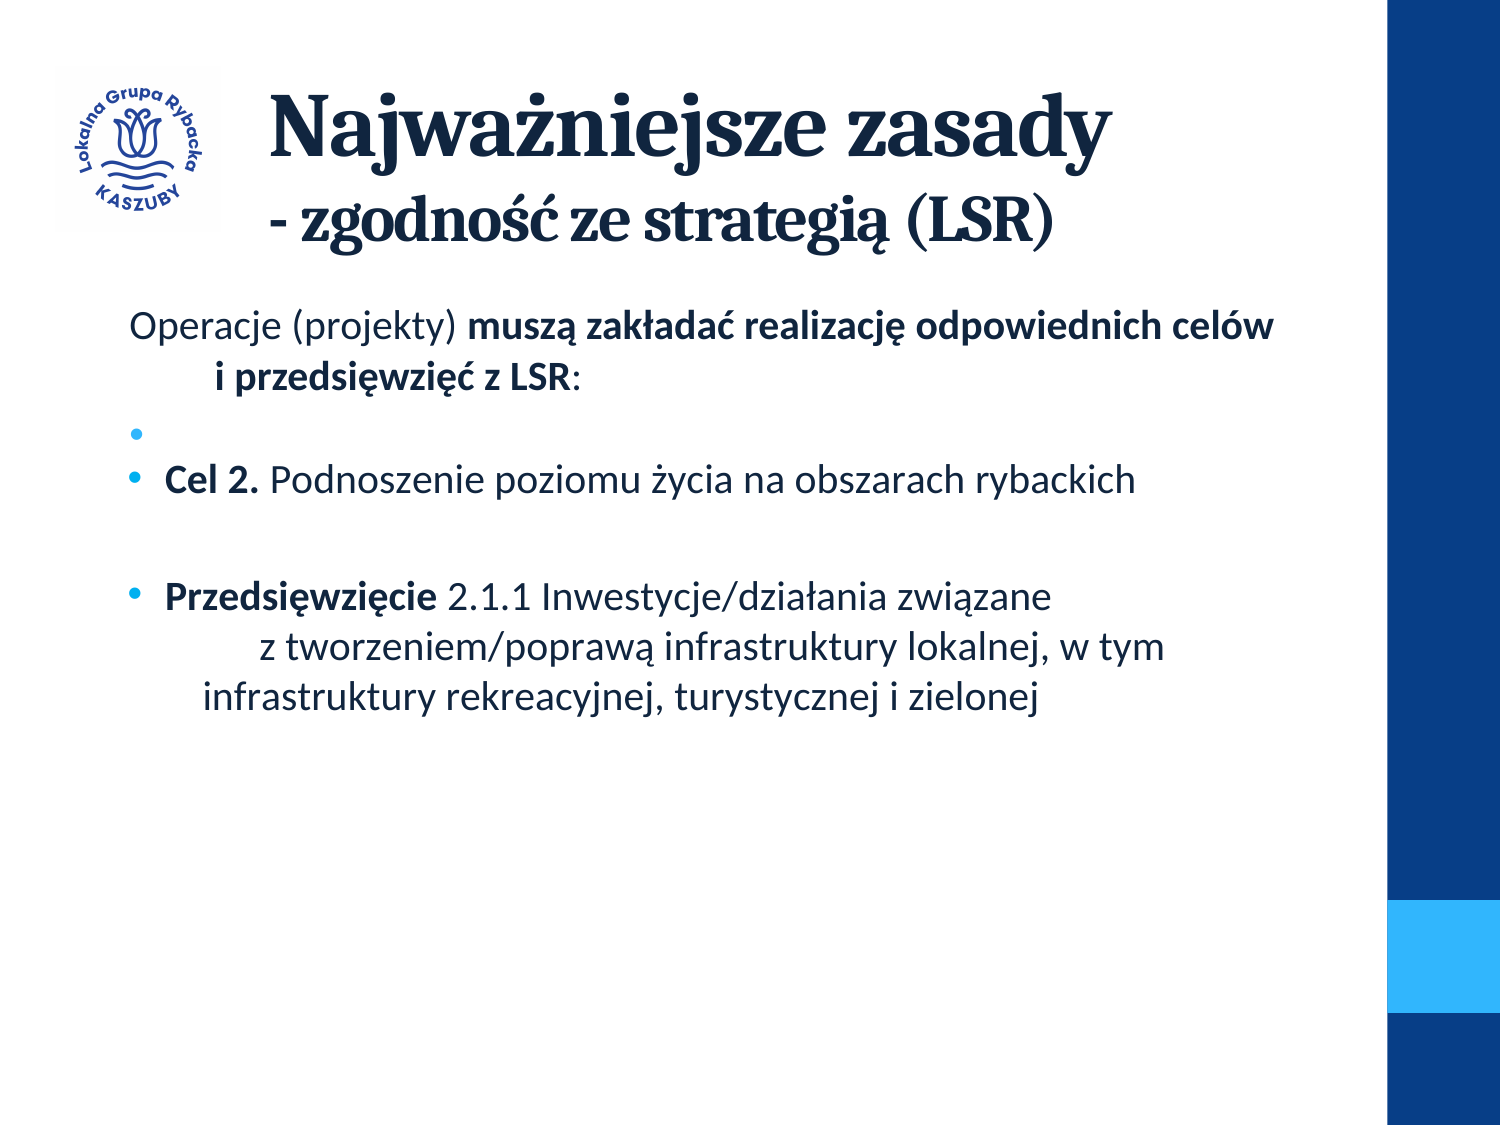

# Najważniejsze zasady - zgodność ze strategią (LSR)
Operacje (projekty) muszą zakładać realizację odpowiednich celów i przedsięwzięć z LSR:
Cel 2. Podnoszenie poziomu życia na obszarach rybackich
Przedsięwzięcie 2.1.1 Inwestycje/działania związane z tworzeniem/poprawą infrastruktury lokalnej, w tym infrastruktury rekreacyjnej, turystycznej i zielonej